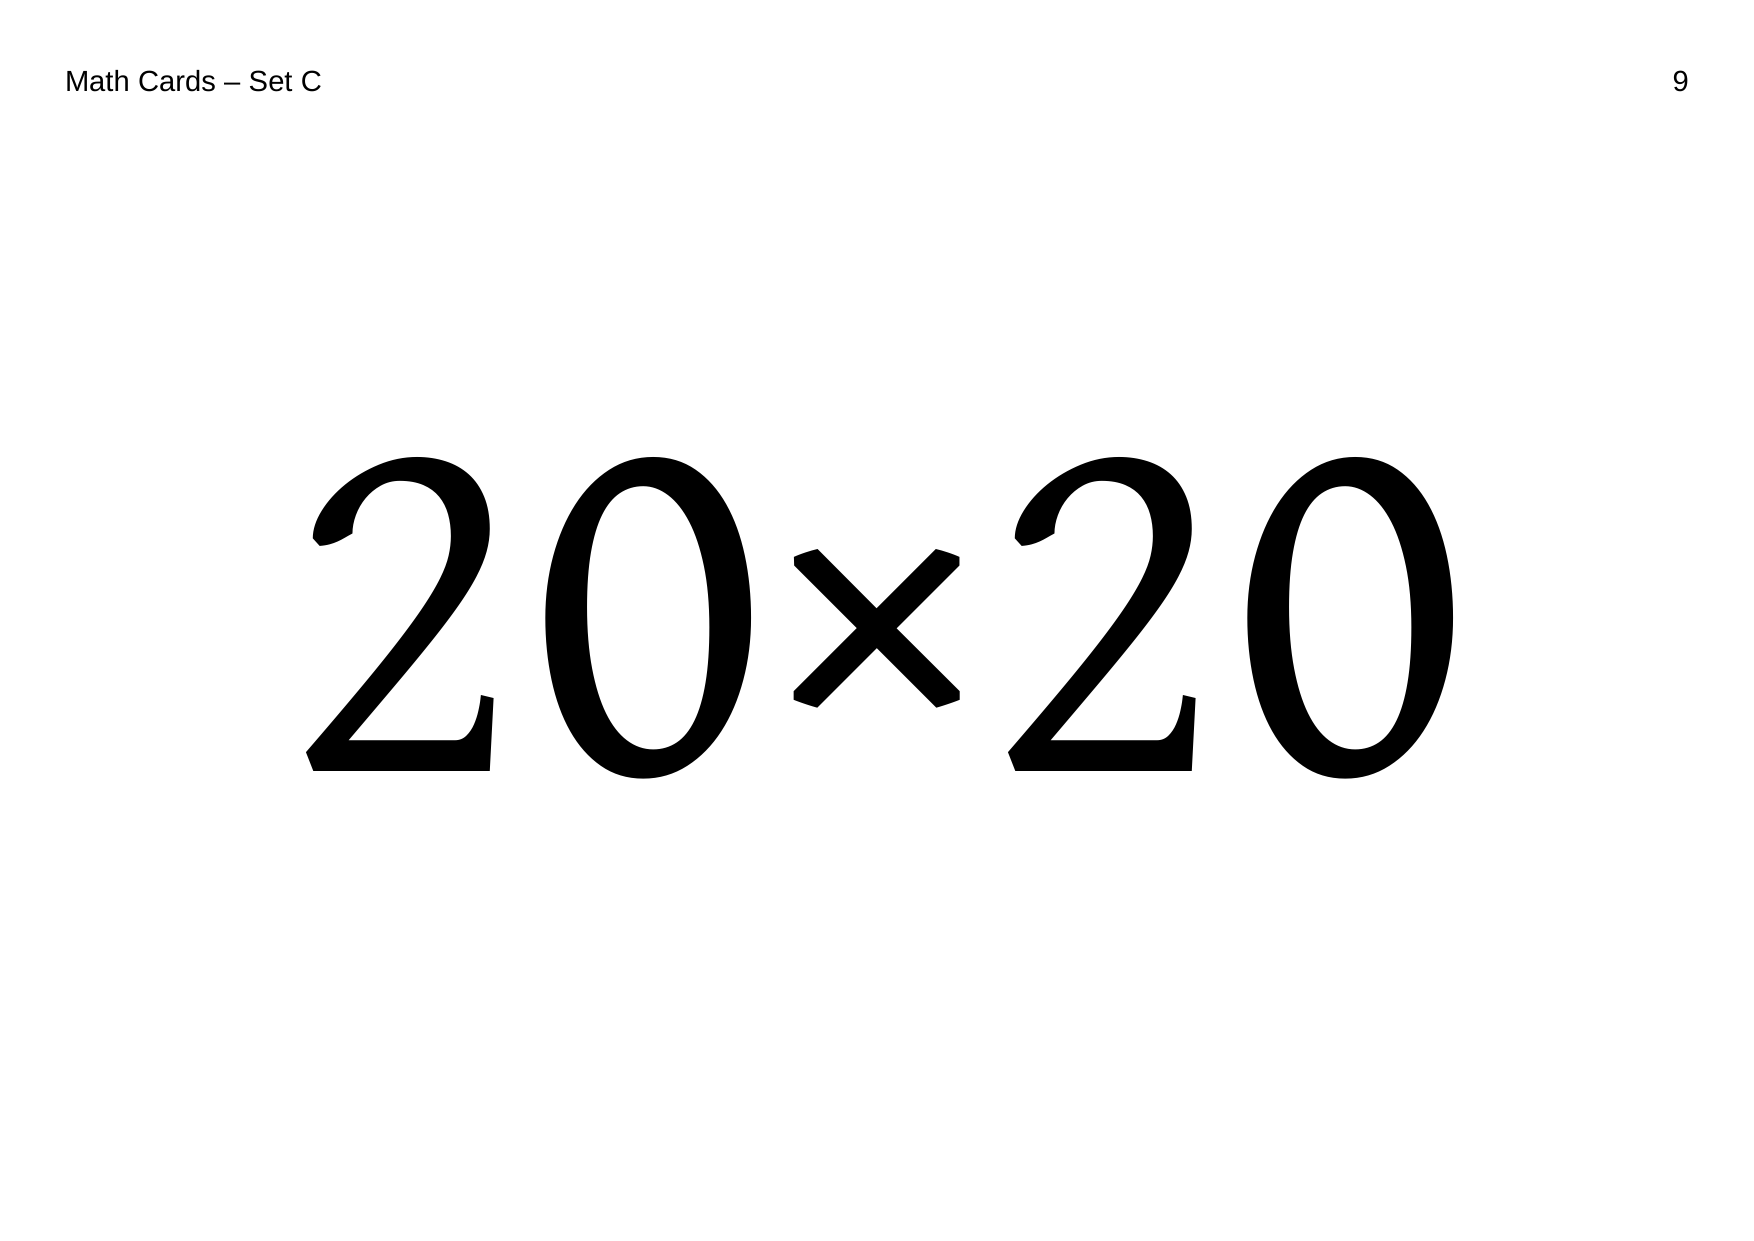

Math Cards – Set C
9
20×20